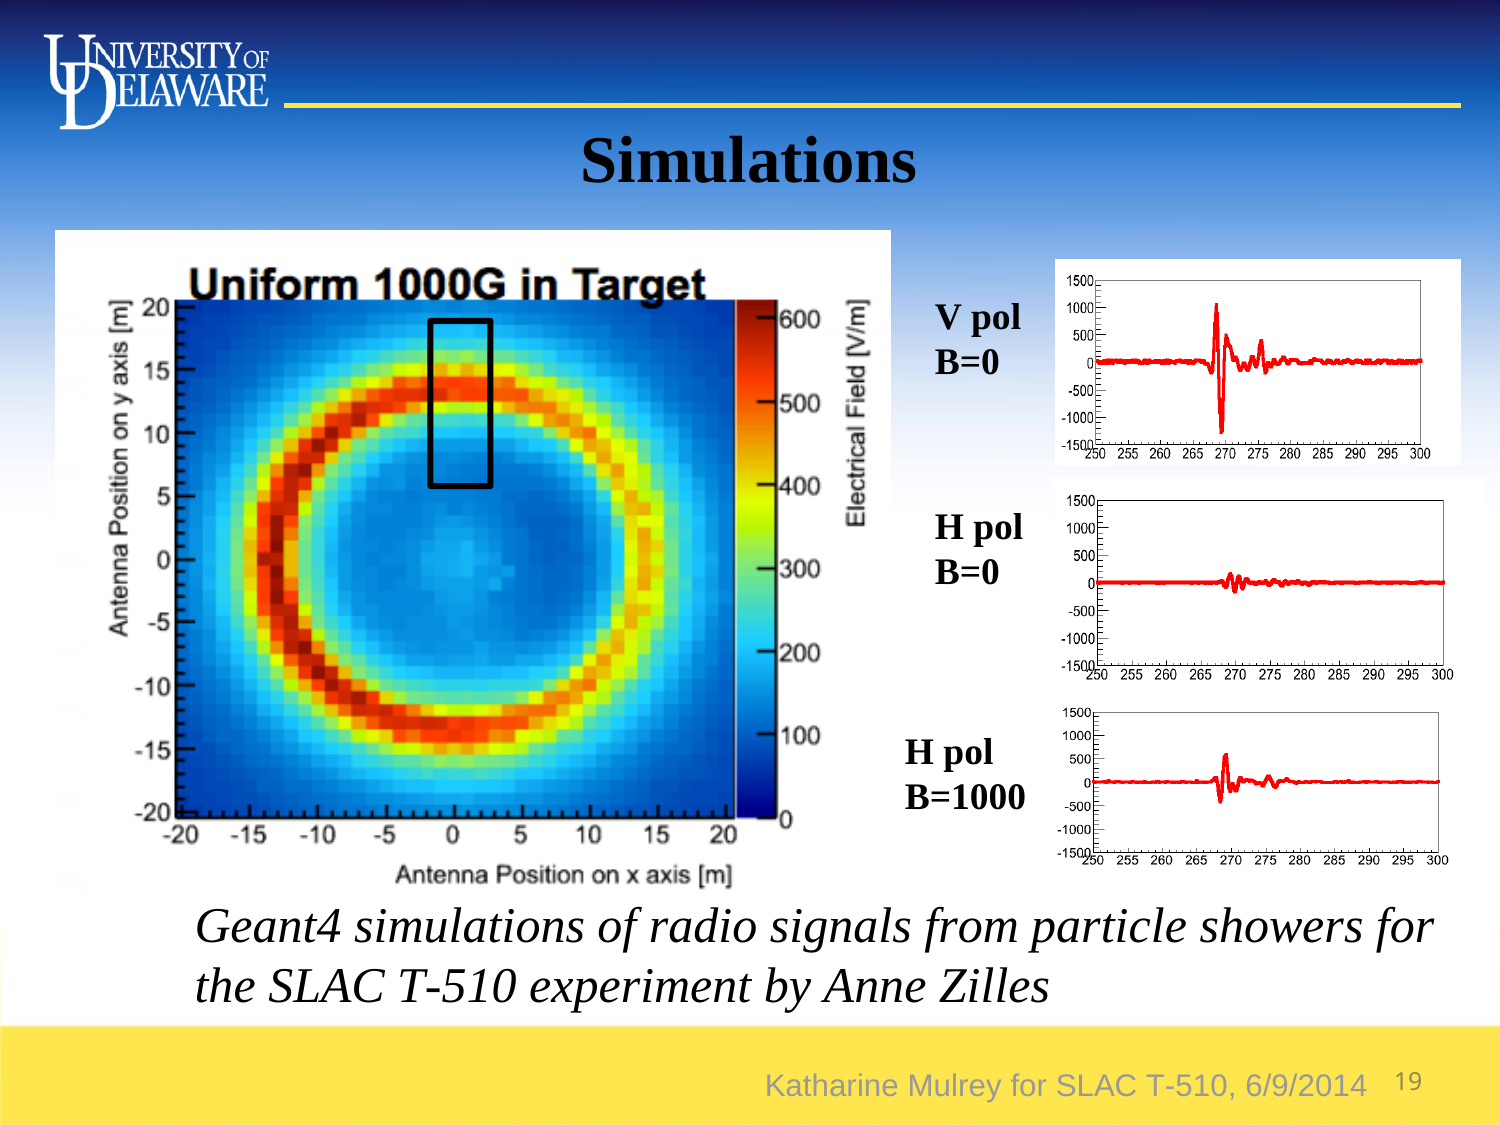

Simulations
V pol
B=0
H pol
B=0
H pol
B=1000
Geant4 simulations of radio signals from particle showers for
the SLAC T-510 experiment by Anne Zilles
19
Katharine Mulrey for SLAC T-510, 6/9/2014